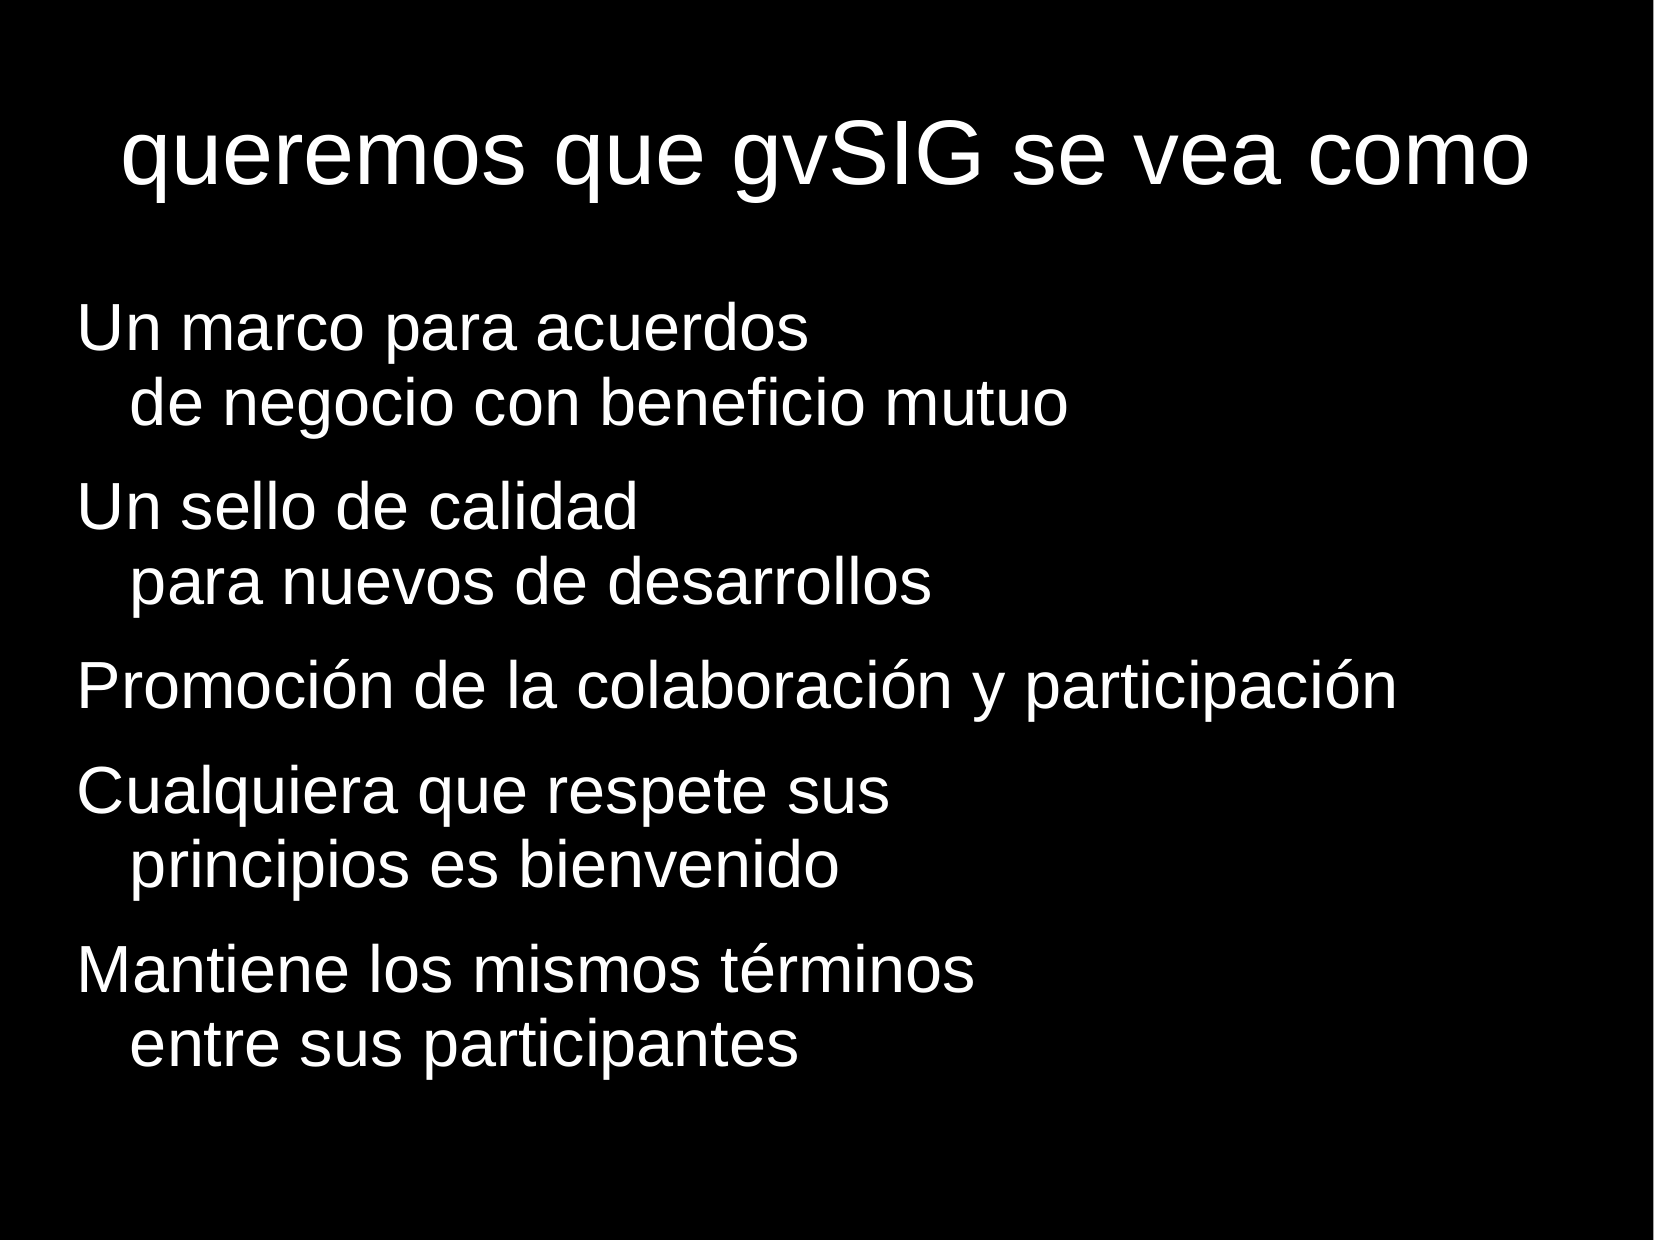

# queremos que gvSIG se vea como
Un marco para acuerdos
de negocio con beneficio mutuo
Un sello de calidad
para nuevos de desarrollos
Promoción de la colaboración y participación
Cualquiera que respete sus
principios es bienvenido
Mantiene los mismos términos
entre sus participantes